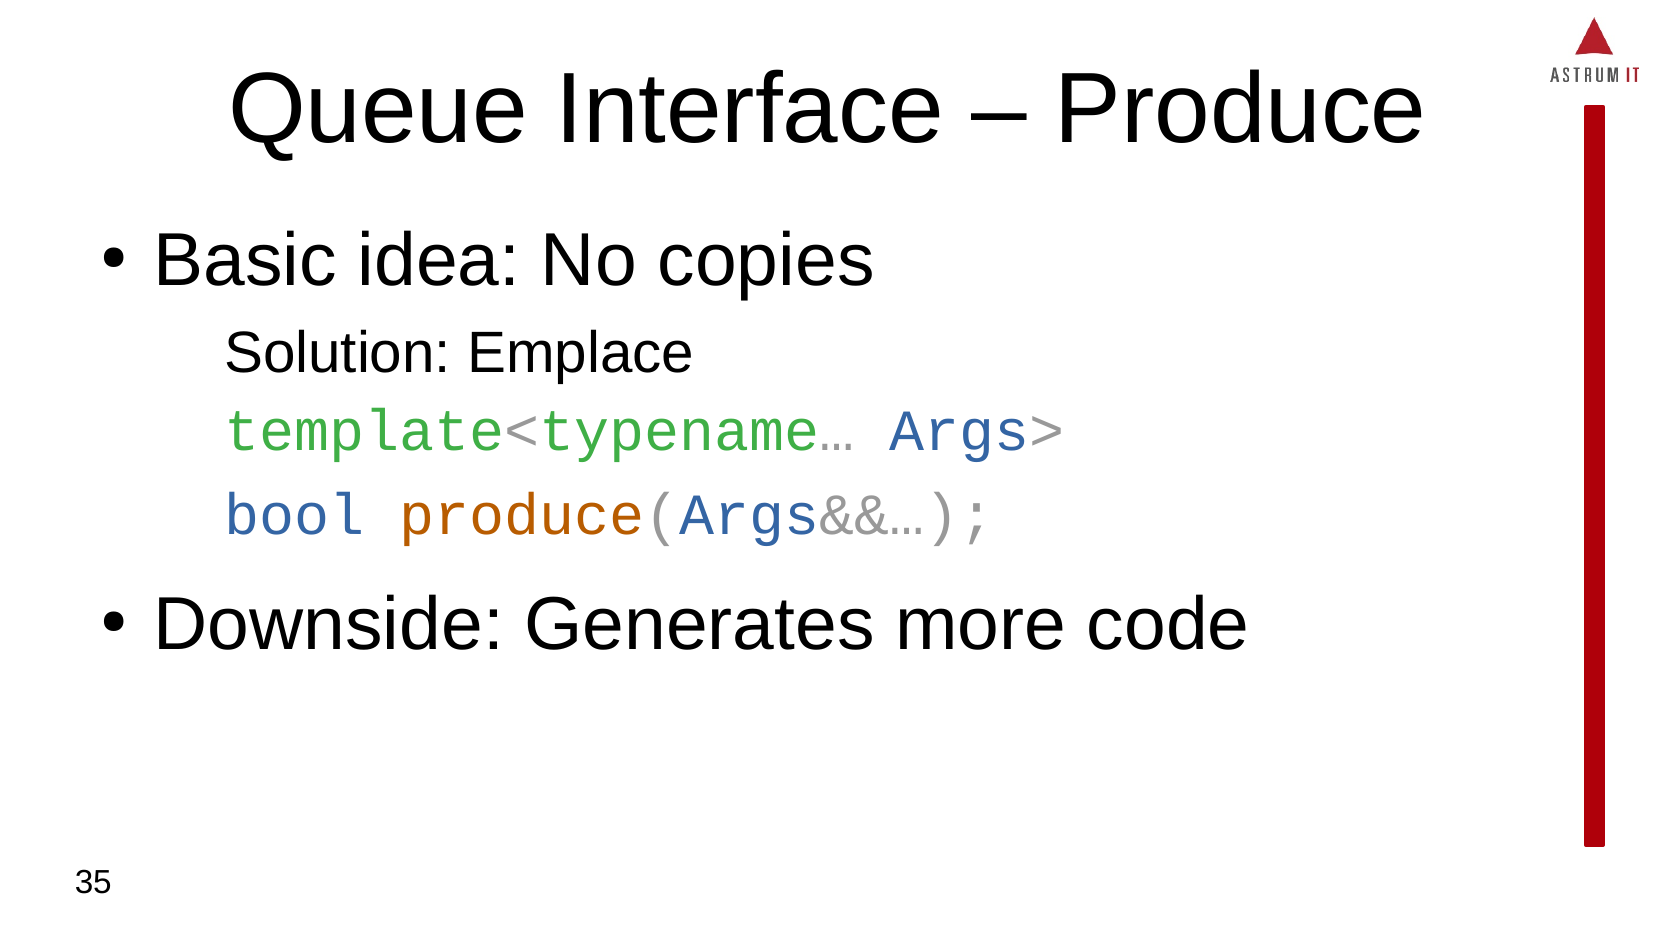

# Queue Interface – Produce
Basic idea: No copies
Solution: Emplace
template<typename… Args>
bool produce(Args&&…);
Downside: Generates more code